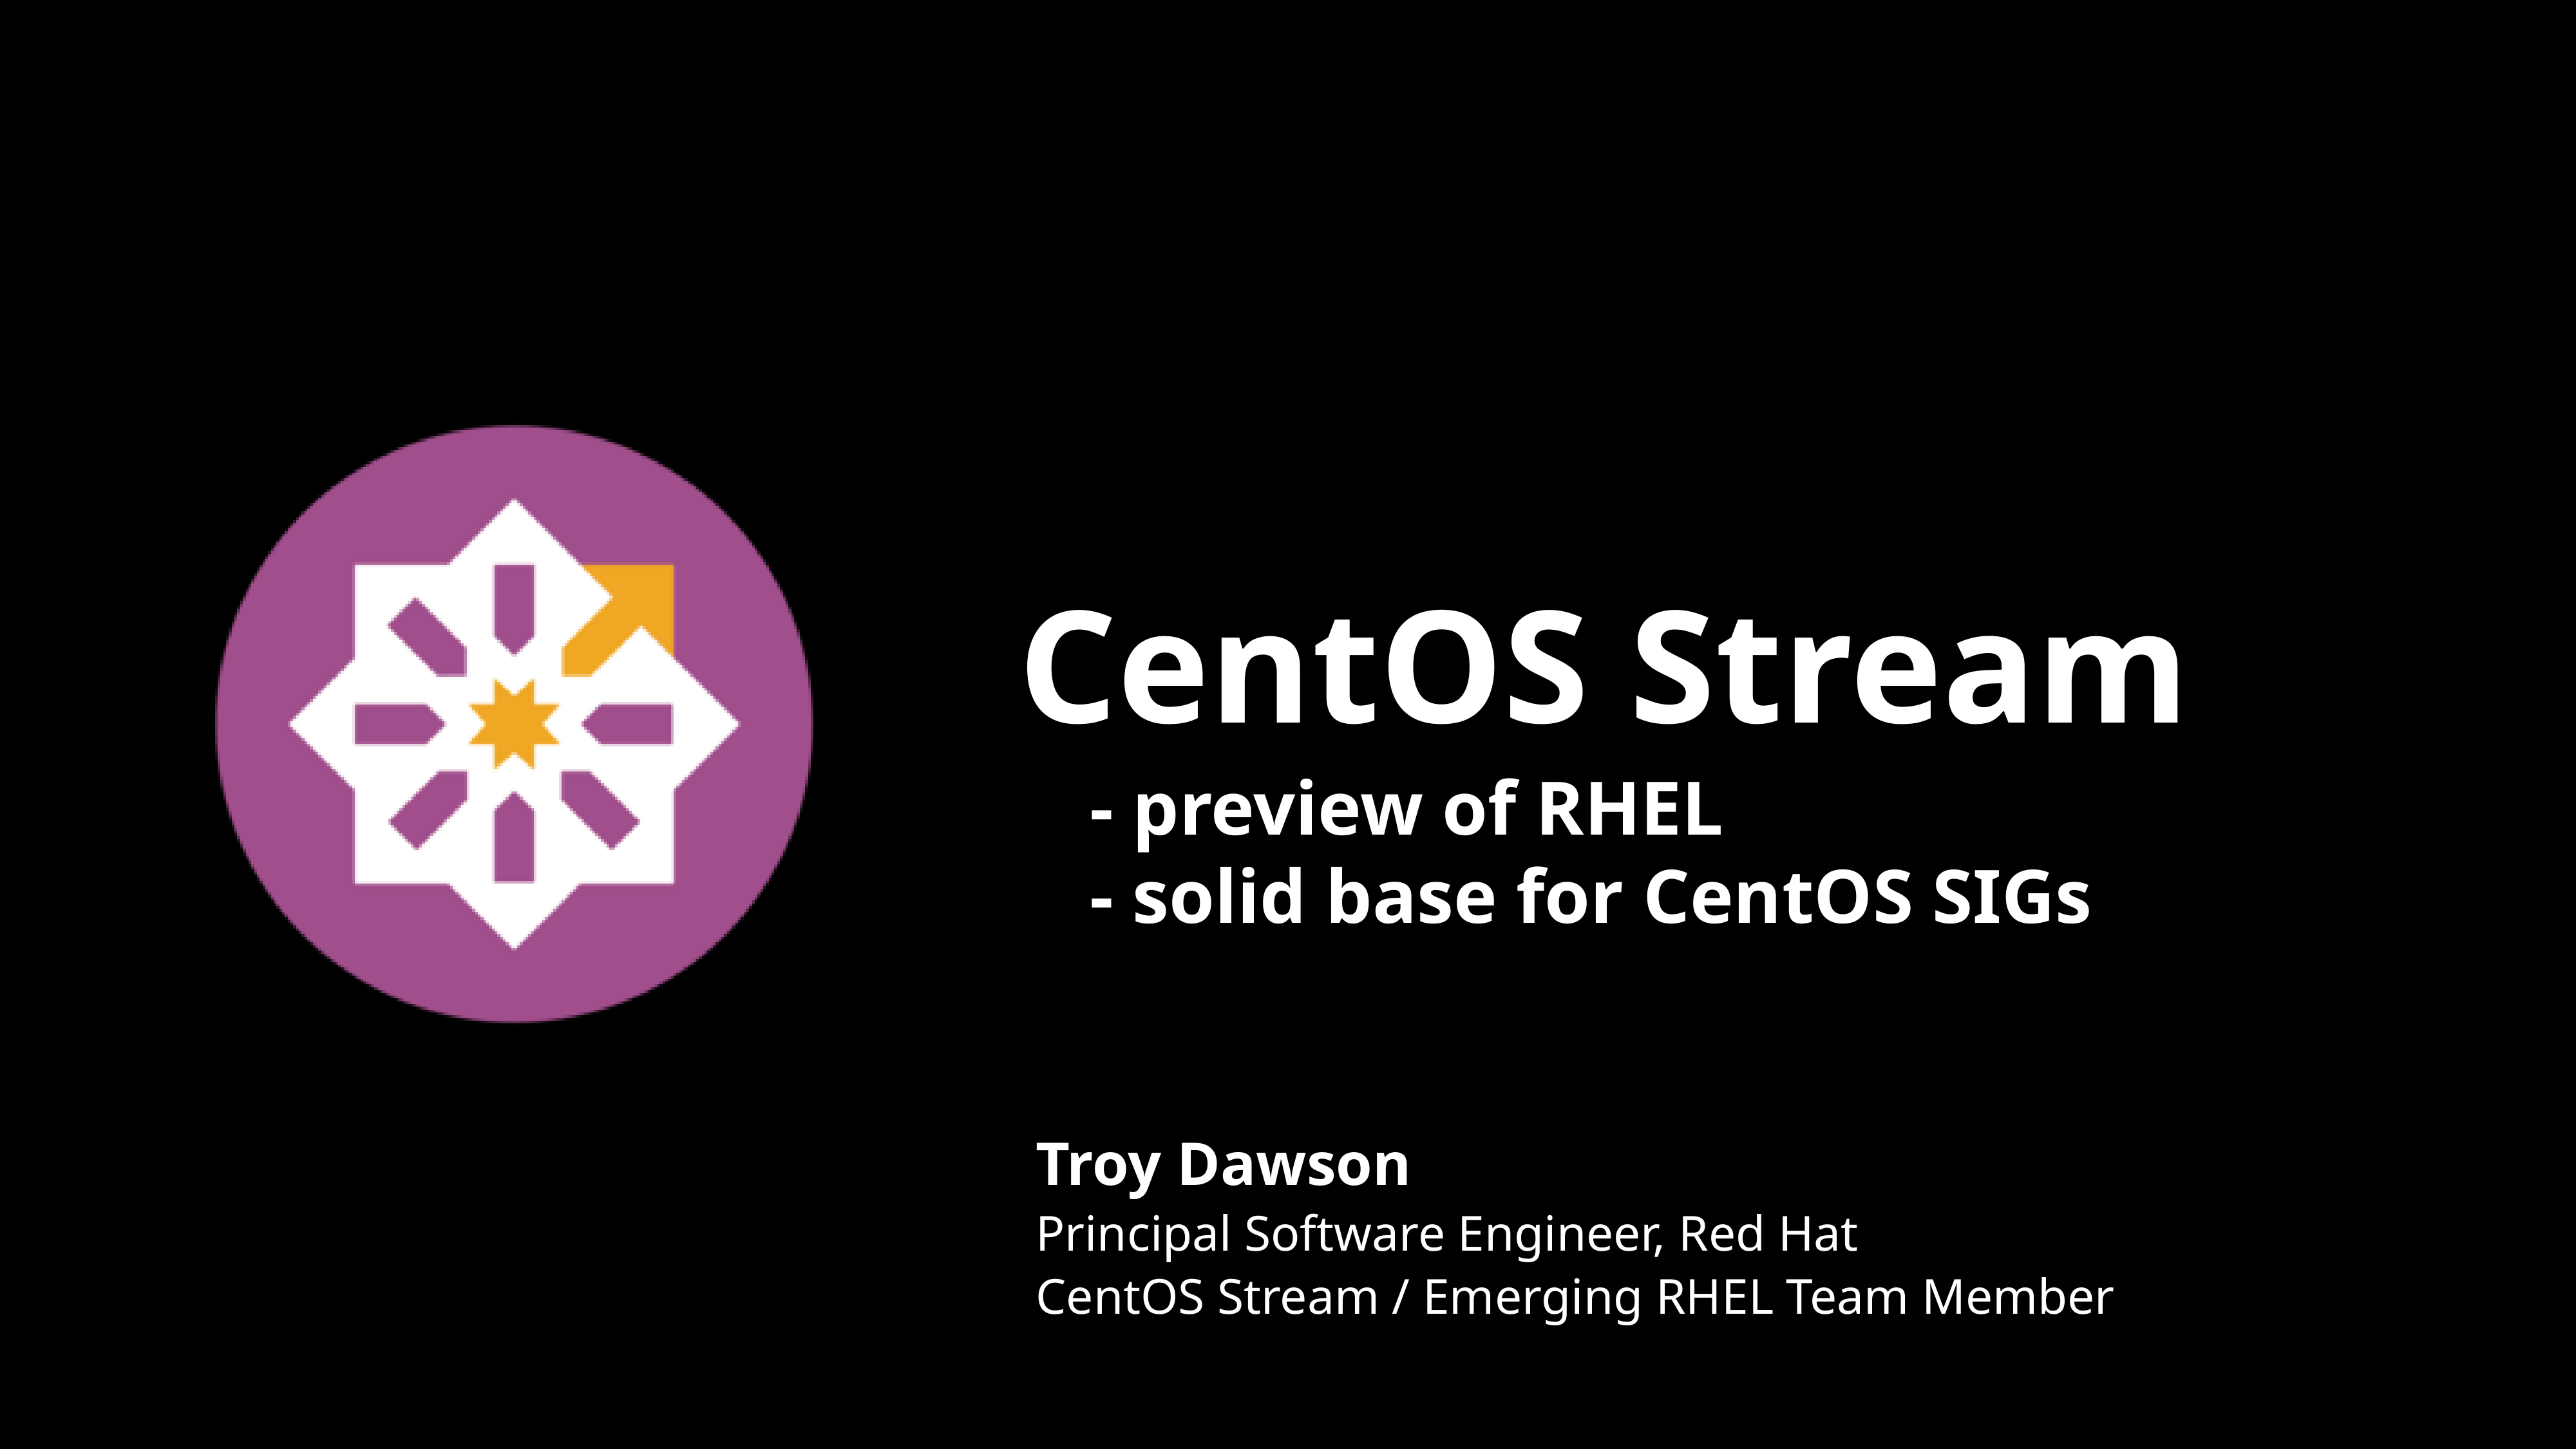

CentOS Stream
- preview of RHEL
- solid base for CentOS SIGs
# Troy Dawson
Principal Software Engineer, Red Hat
CentOS Stream / Emerging RHEL Team Member